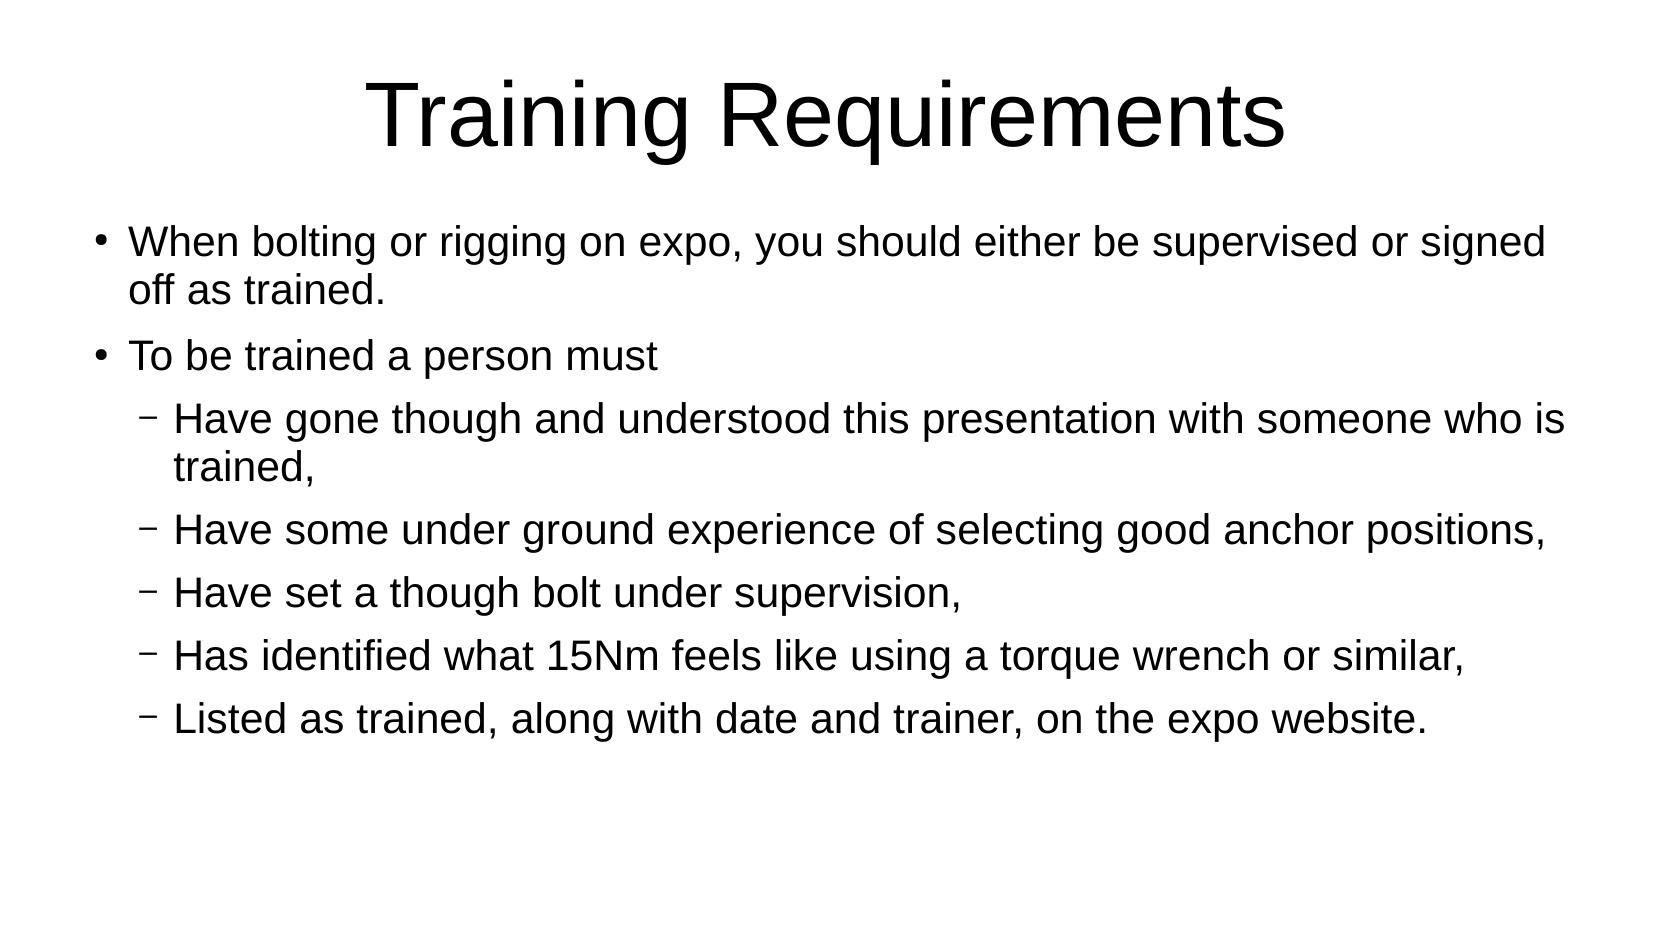

# Training Requirements
When bolting or rigging on expo, you should either be supervised or signed off as trained.
To be trained a person must
Have gone though and understood this presentation with someone who is trained,
Have some under ground experience of selecting good anchor positions,
Have set a though bolt under supervision,
Has identified what 15Nm feels like using a torque wrench or similar,
Listed as trained, along with date and trainer, on the expo website.